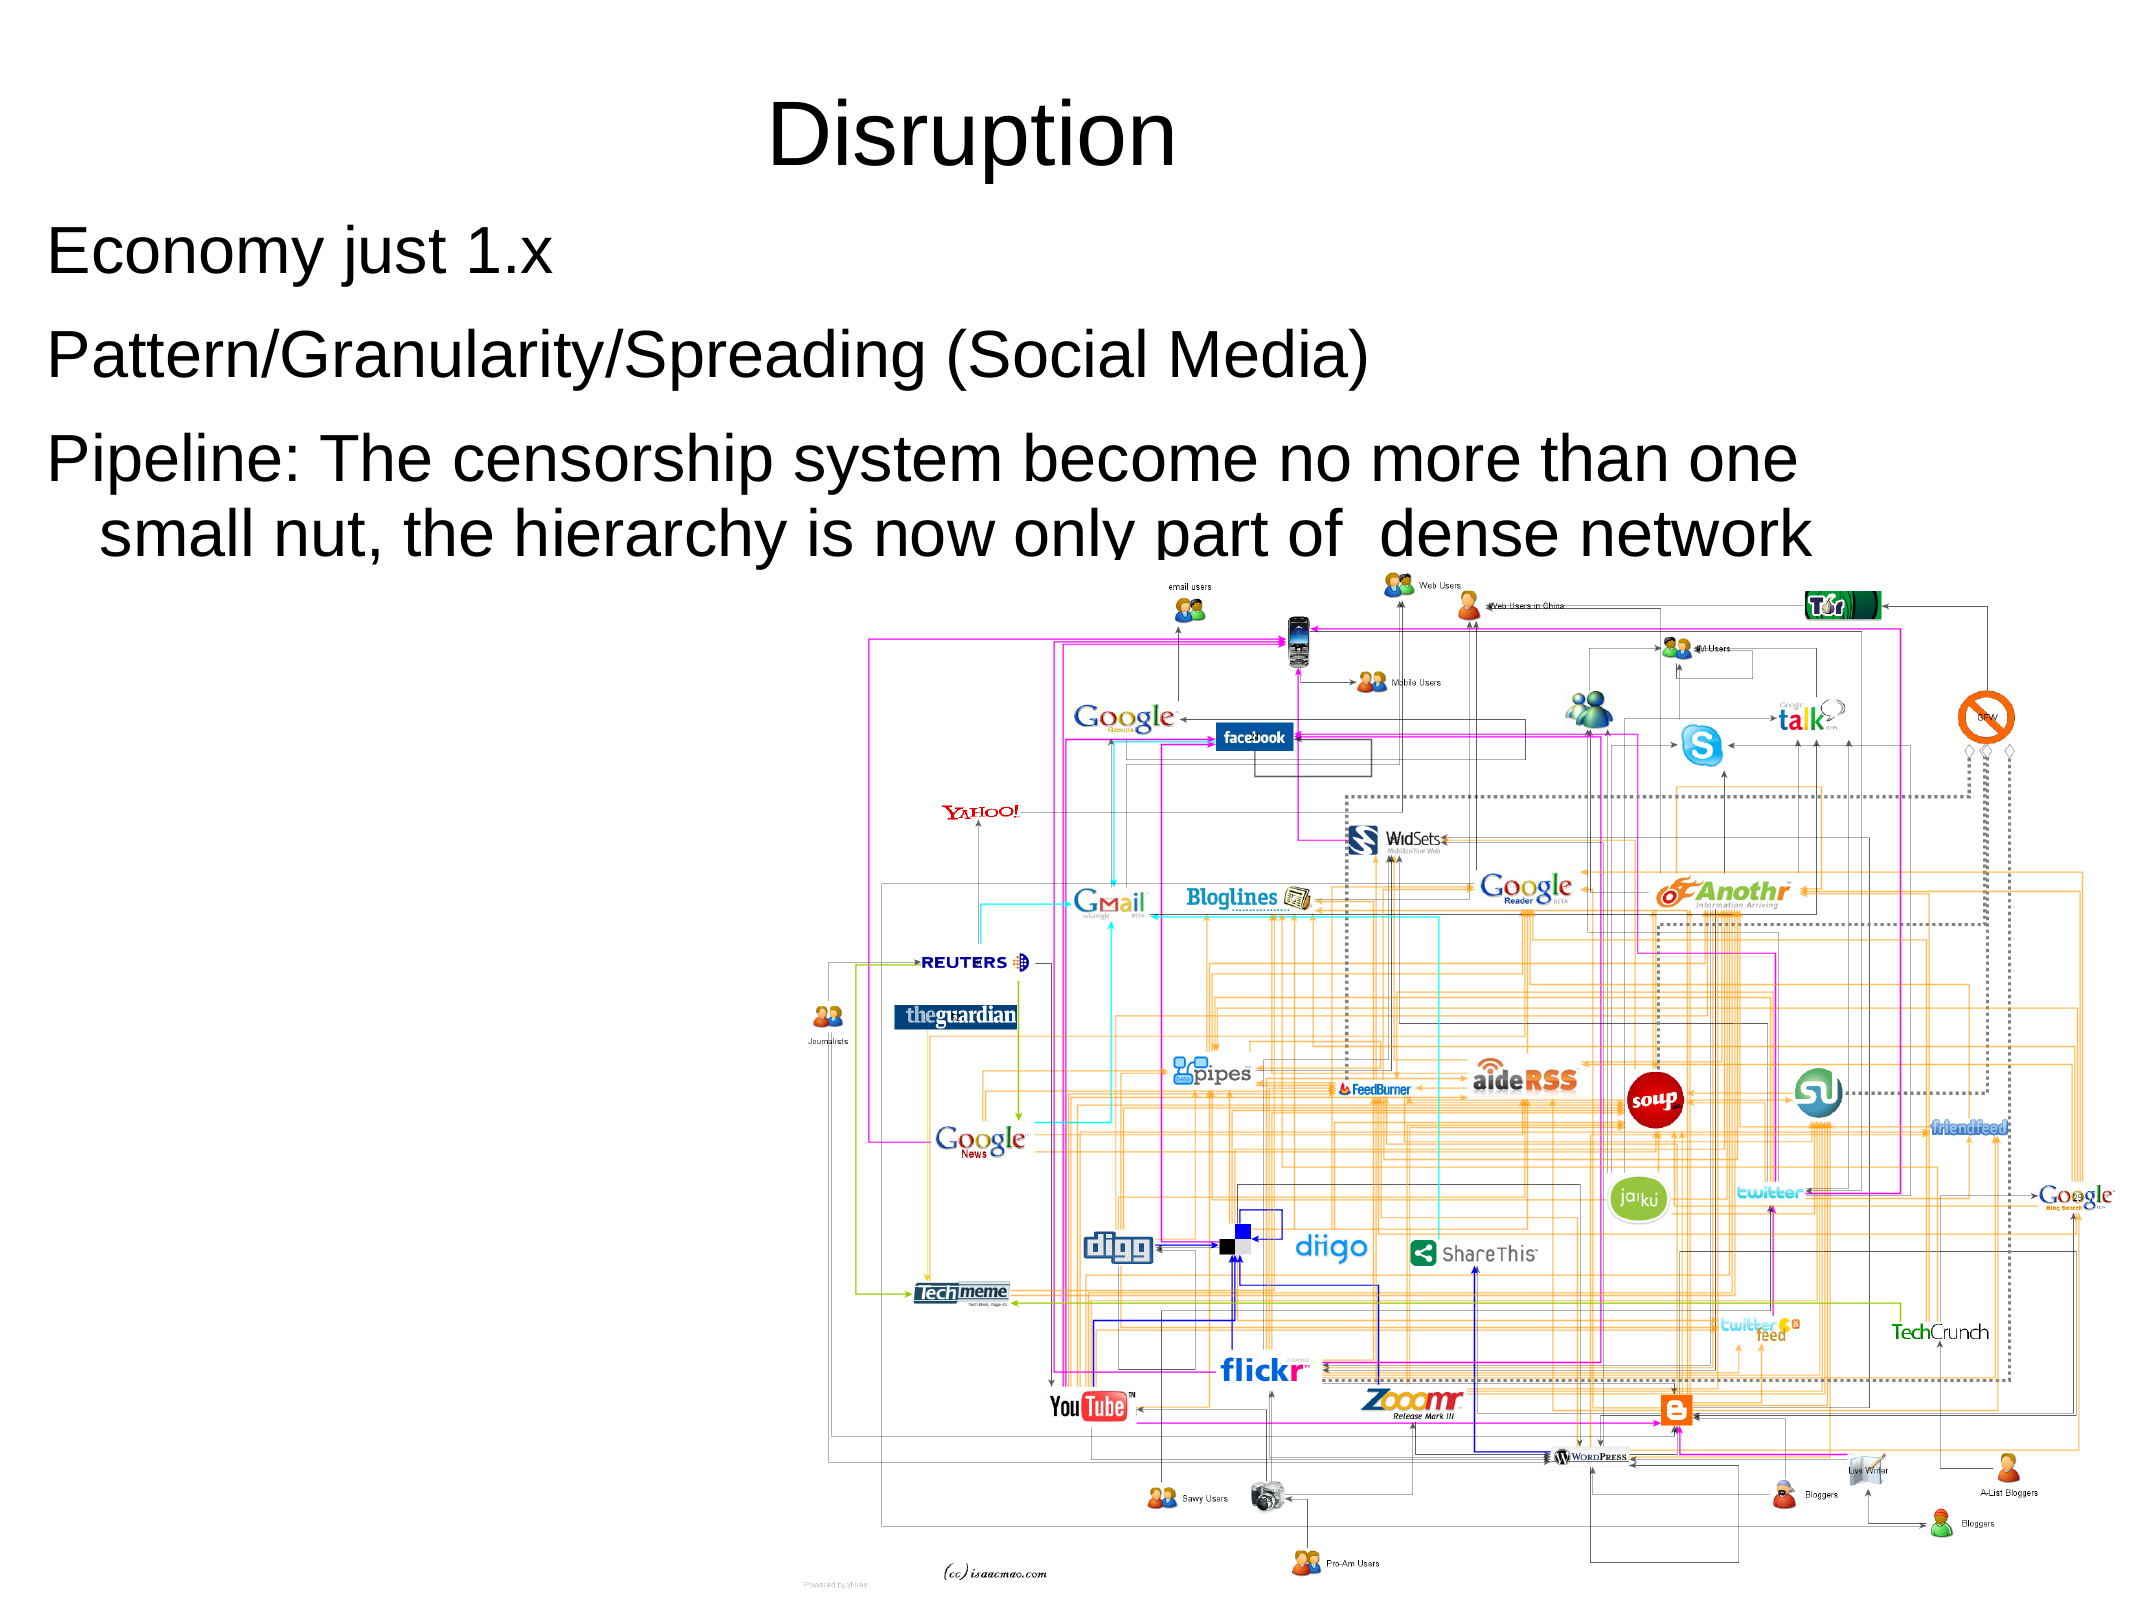

# Disruption
Economy just 1.x
Pattern/Granularity/Spreading (Social Media)
Pipeline: The censorship system become no more than one small nut, the hierarchy is now only part of dense network